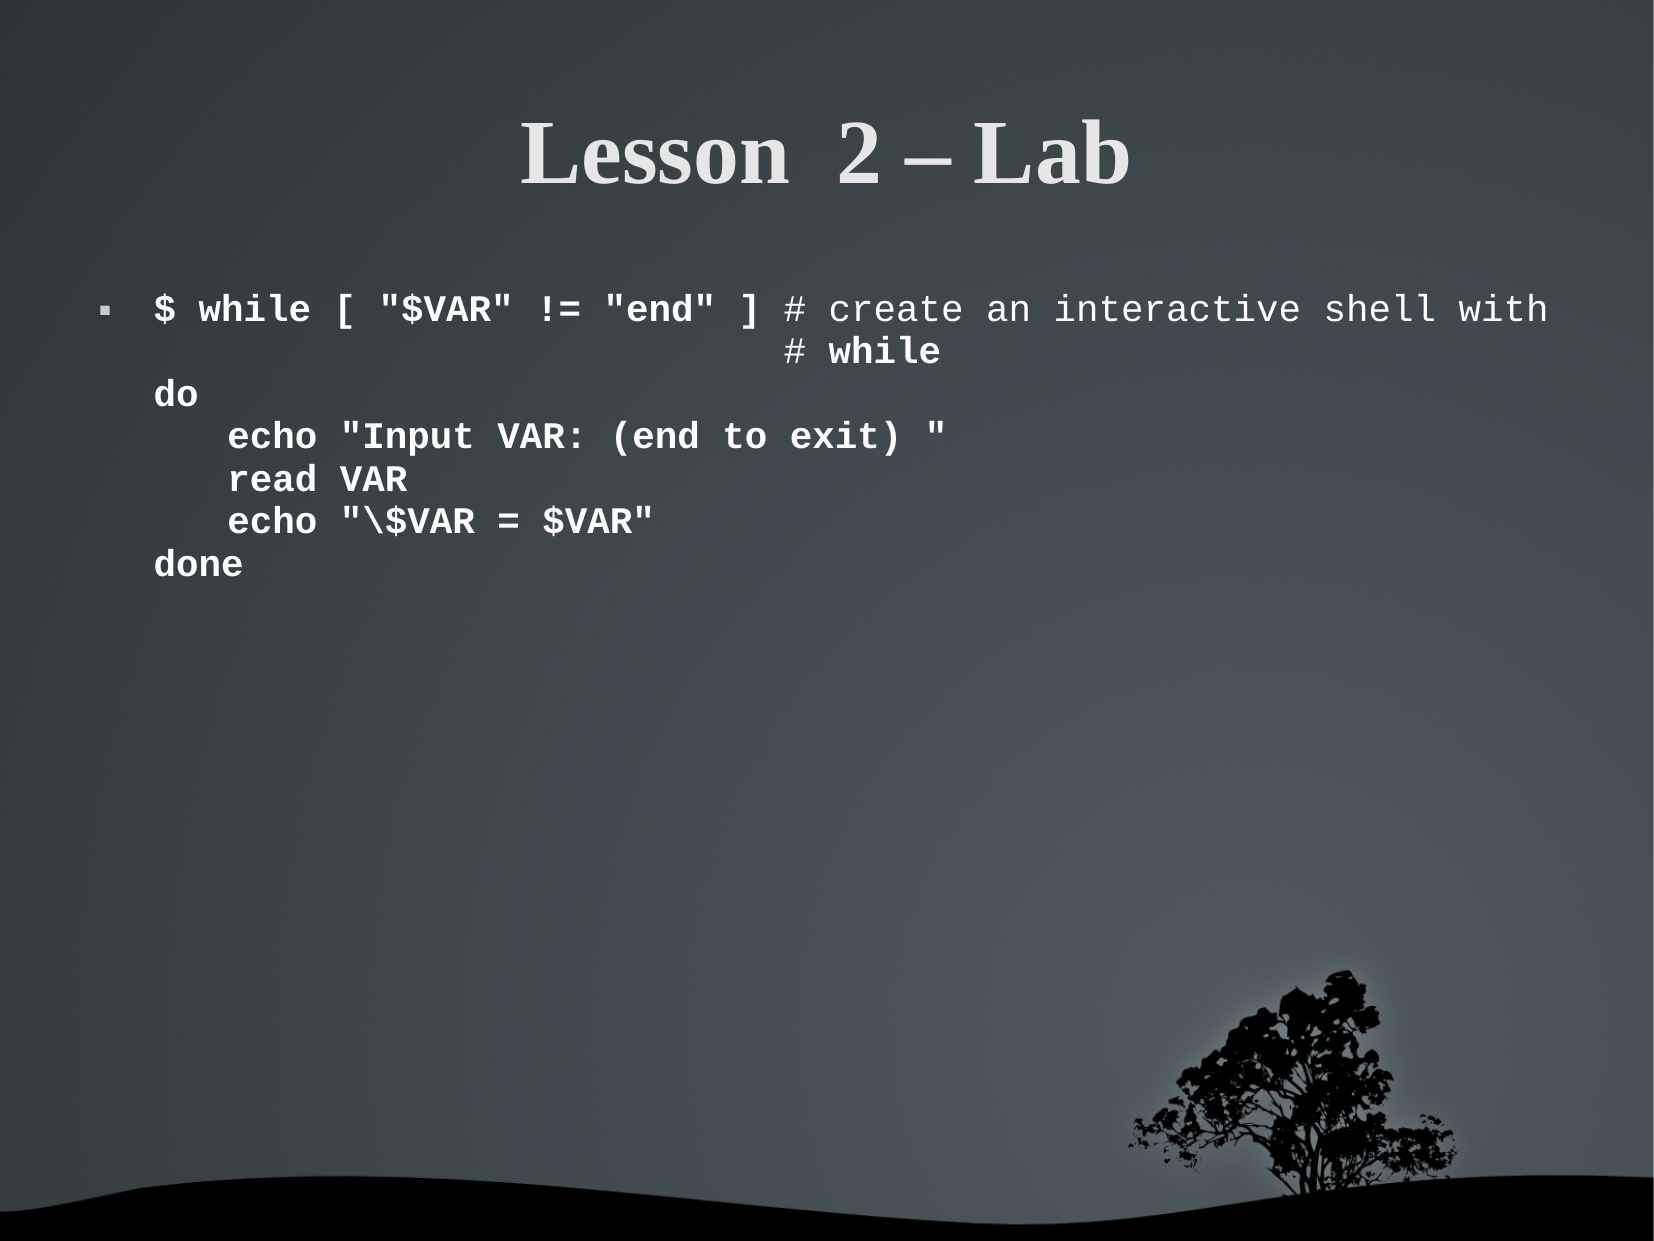

Lesson 2 – Lab
# $ while [ "$VAR" != "end" ] # create an interactive shell with # while do echo "Input VAR: (end to exit) " read VAR echo "\$VAR = $VAR" done